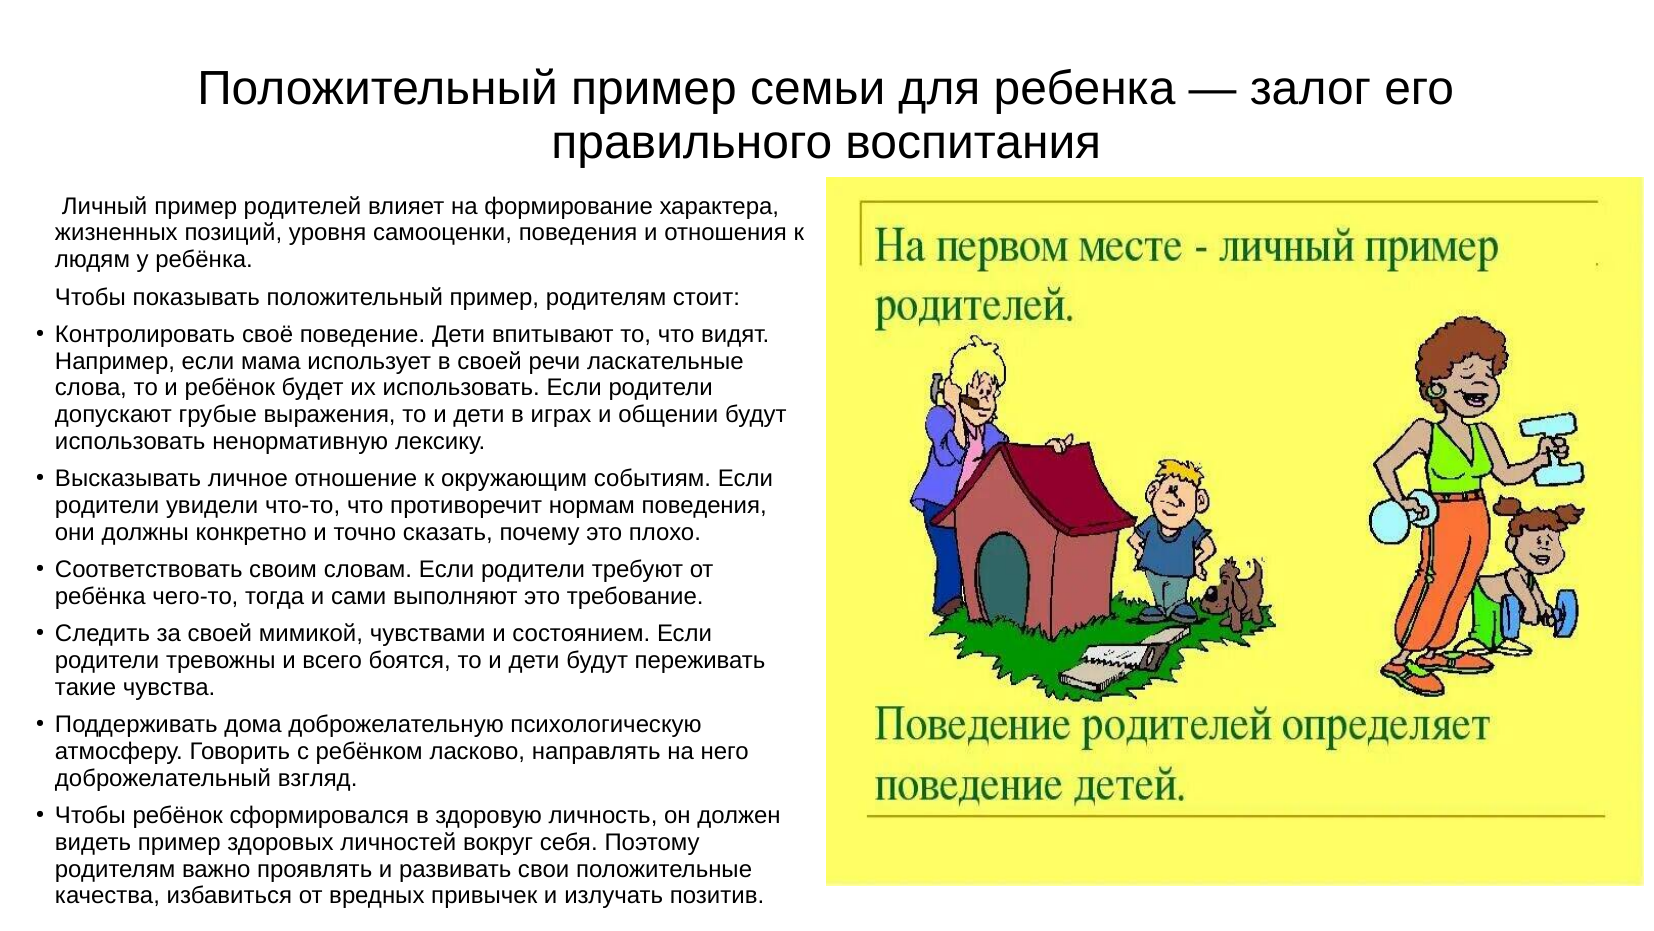

# Положительный пример семьи для ребенка — залог его правильного воспитания
 Личный пример родителей влияет на формирование характера, жизненных позиций, уровня самооценки, поведения и отношения к людям у ребёнка.
Чтобы показывать положительный пример, родителям стоит:
Контролировать своё поведение. Дети впитывают то, что видят. Например, если мама использует в своей речи ласкательные слова, то и ребёнок будет их использовать. Если родители допускают грубые выражения, то и дети в играх и общении будут использовать ненормативную лексику.
Высказывать личное отношение к окружающим событиям. Если родители увидели что-то, что противоречит нормам поведения, они должны конкретно и точно сказать, почему это плохо.
Соответствовать своим словам. Если родители требуют от ребёнка чего-то, тогда и сами выполняют это требование.
Следить за своей мимикой, чувствами и состоянием. Если родители тревожны и всего боятся, то и дети будут переживать такие чувства.
Поддерживать дома доброжелательную психологическую атмосферу. Говорить с ребёнком ласково, направлять на него доброжелательный взгляд.
Чтобы ребёнок сформировался в здоровую личность, он должен видеть пример здоровых личностей вокруг себя. Поэтому родителям важно проявлять и развивать свои положительные качества, избавиться от вредных привычек и излучать позитив.